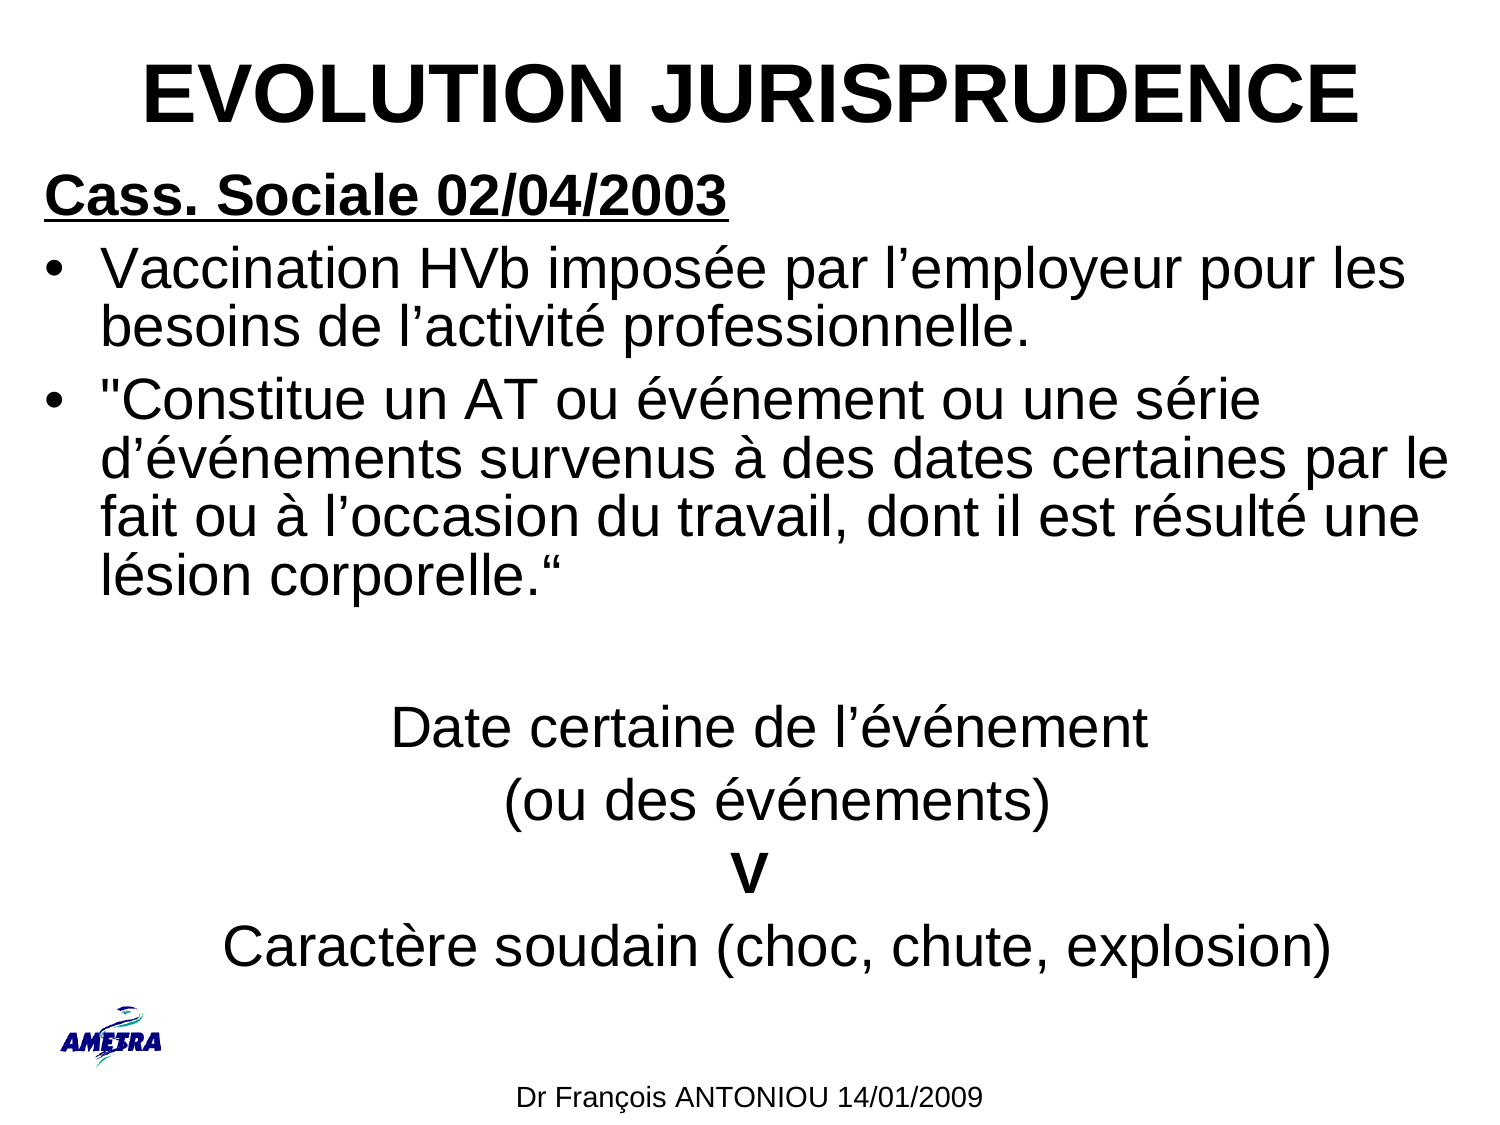

# EVOLUTION JURISPRUDENCE
Cass. Sociale 02/04/2003
Vaccination HVb imposée par l’employeur pour les besoins de l’activité professionnelle.
"Constitue un AT ou événement ou une série d’événements survenus à des dates certaines par le fait ou à l’occasion du travail, dont il est résulté une lésion corporelle.“
	Date certaine de l’événement
	(ou des événements)
V
	Caractère soudain (choc, chute, explosion)
Dr François ANTONIOU 14/01/2009